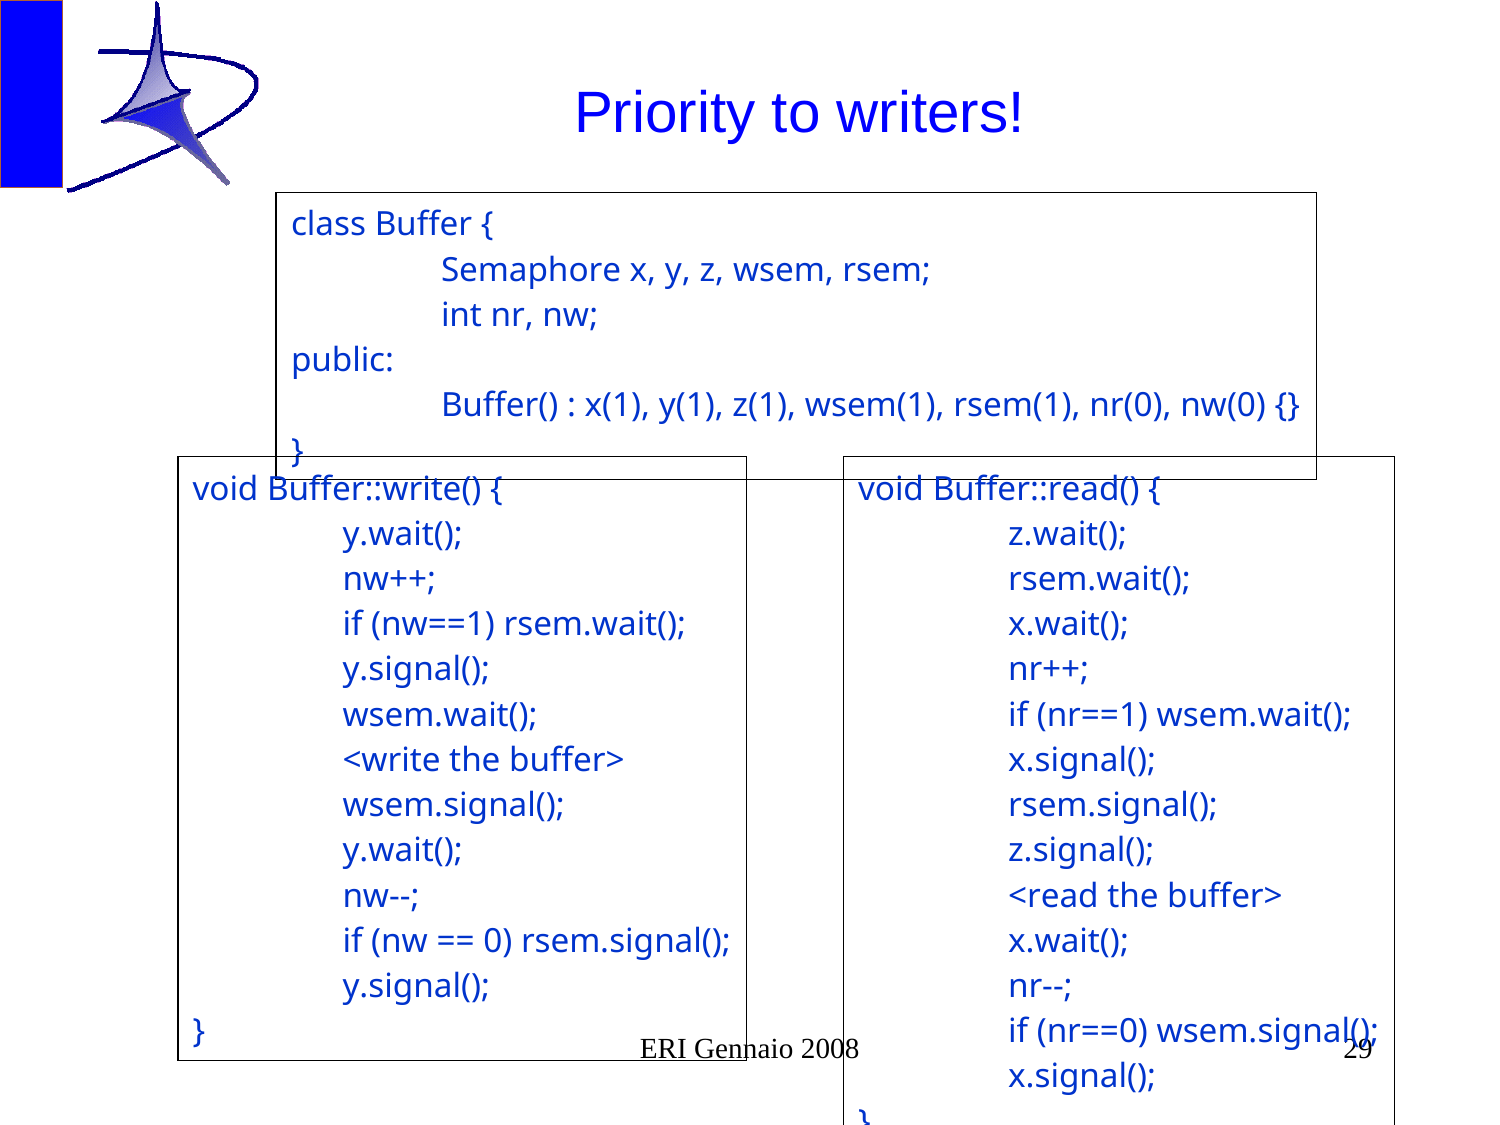

# Priority to writers!
class Buffer {
	Semaphore x, y, z, wsem, rsem;
	int nr, nw;
public:
	Buffer() : x(1), y(1), z(1), wsem(1), rsem(1), nr(0), nw(0) {}
}
void Buffer::write() {
	y.wait();
	nw++;
	if (nw==1) rsem.wait();
	y.signal();
	wsem.wait();
	<write the buffer>
	wsem.signal();
	y.wait();
	nw--;
	if (nw == 0) rsem.signal();
	y.signal();
}
void Buffer::read() {
	z.wait();
	rsem.wait();
	x.wait();
	nr++;
	if (nr==1) wsem.wait();
	x.signal();
	rsem.signal();
	z.signal();
	<read the buffer>
	x.wait();
	nr--;
	if (nr==0) wsem.signal();
	x.signal();
}
ERI Gennaio 2008
29